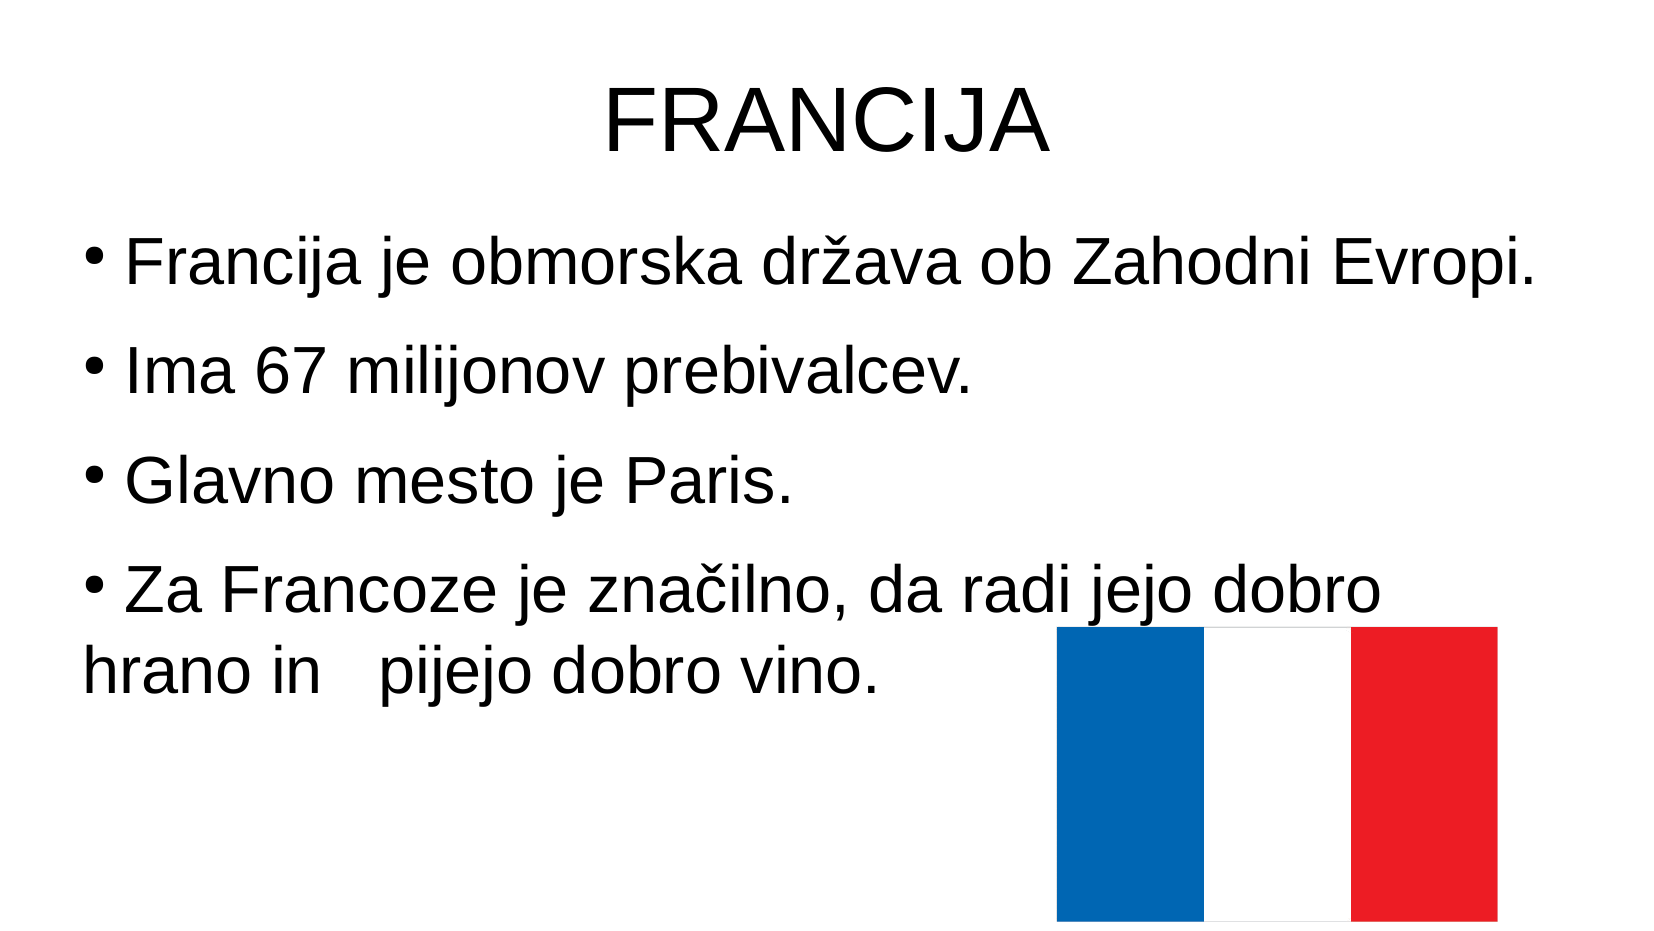

# FRANCIJA
 Francija je obmorska država ob Zahodni Evropi.
 Ima 67 milijonov prebivalcev.
 Glavno mesto je Paris.
 Za Francoze je značilno, da radi jejo dobro hrano in pijejo dobro vino.